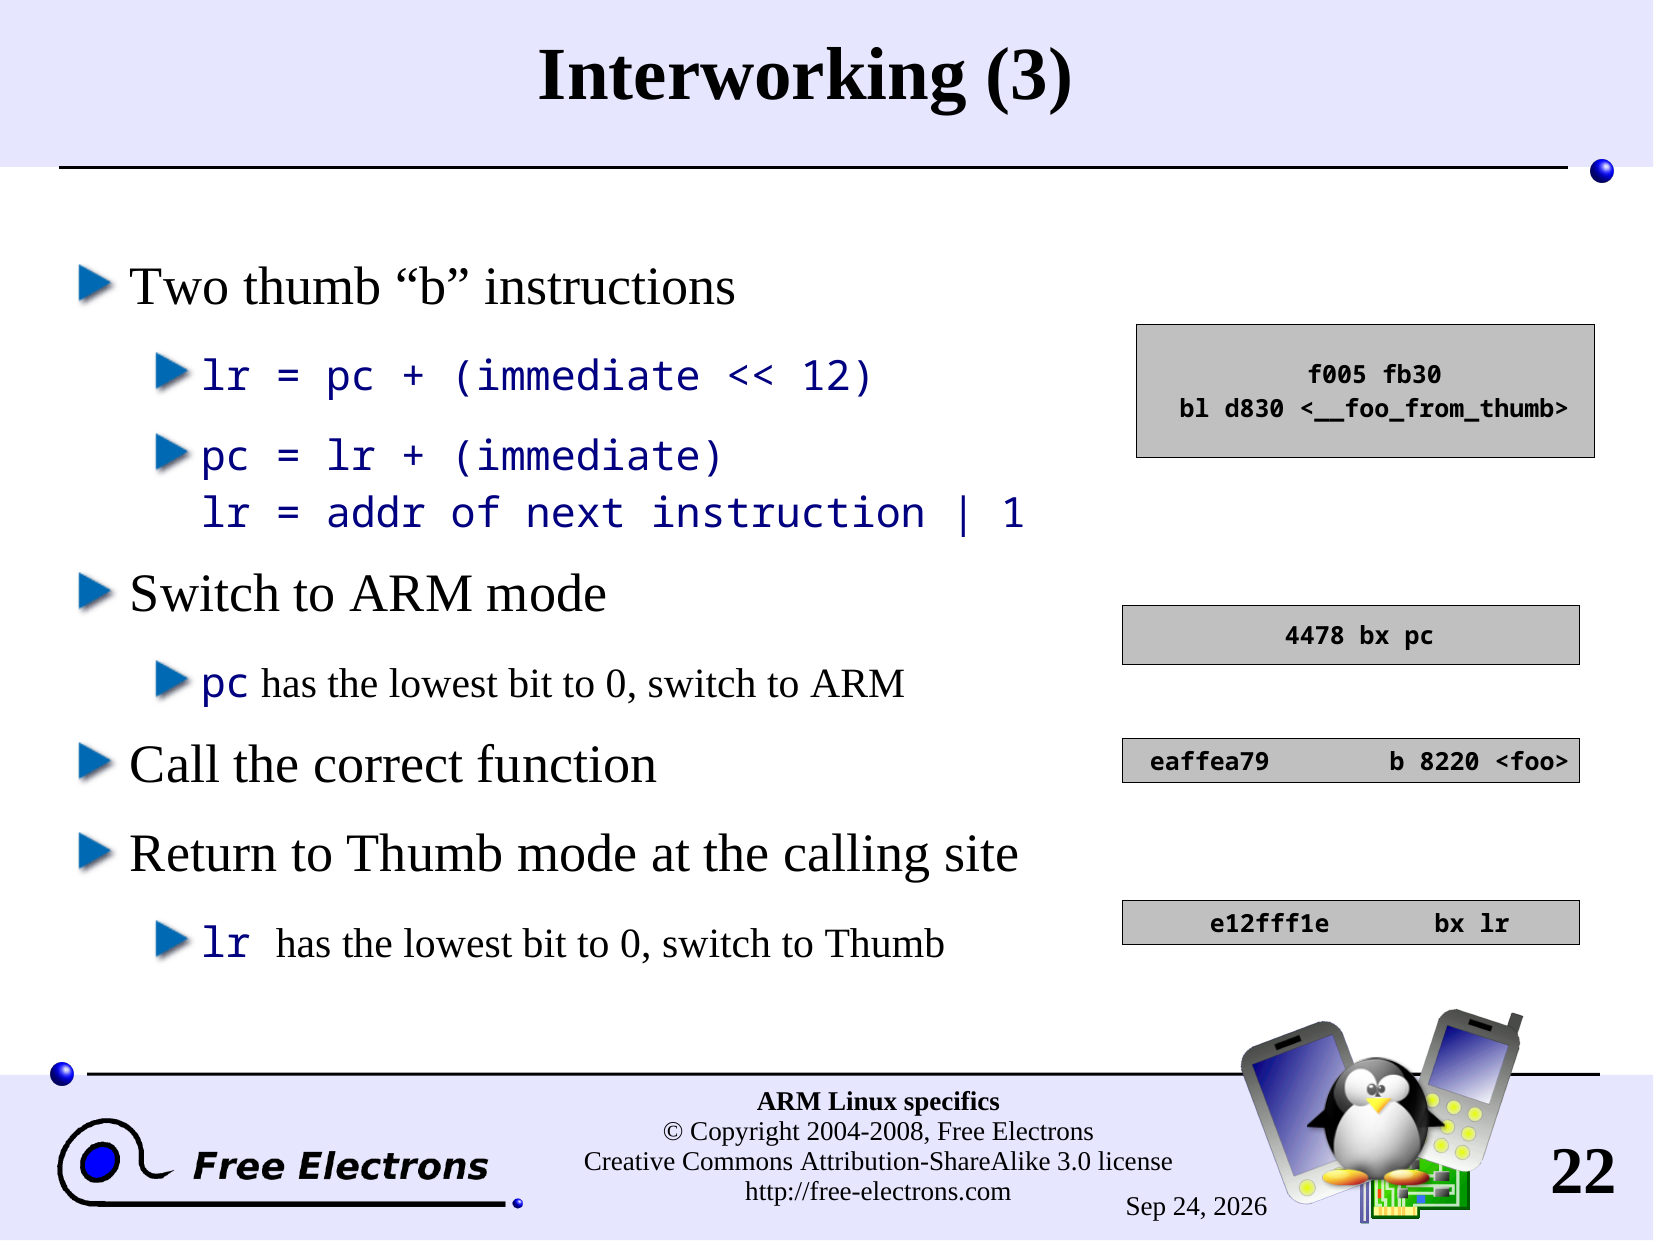

# Interworking (3)
Two thumb “b” instructions
lr = pc + (immediate << 12)
pc = lr + (immediate)
lr = addr of next instruction | 1
Switch to ARM mode
pc has the lowest bit to 0, switch to ARM
Call the correct function
Return to Thumb mode at the calling site
lr has the lowest bit to 0, switch to Thumb
f005 fb30
bl d830 <__foo_from_thumb>
4478 bx pc
eaffea79 b 8220 <foo>
e12fff1e bx lr